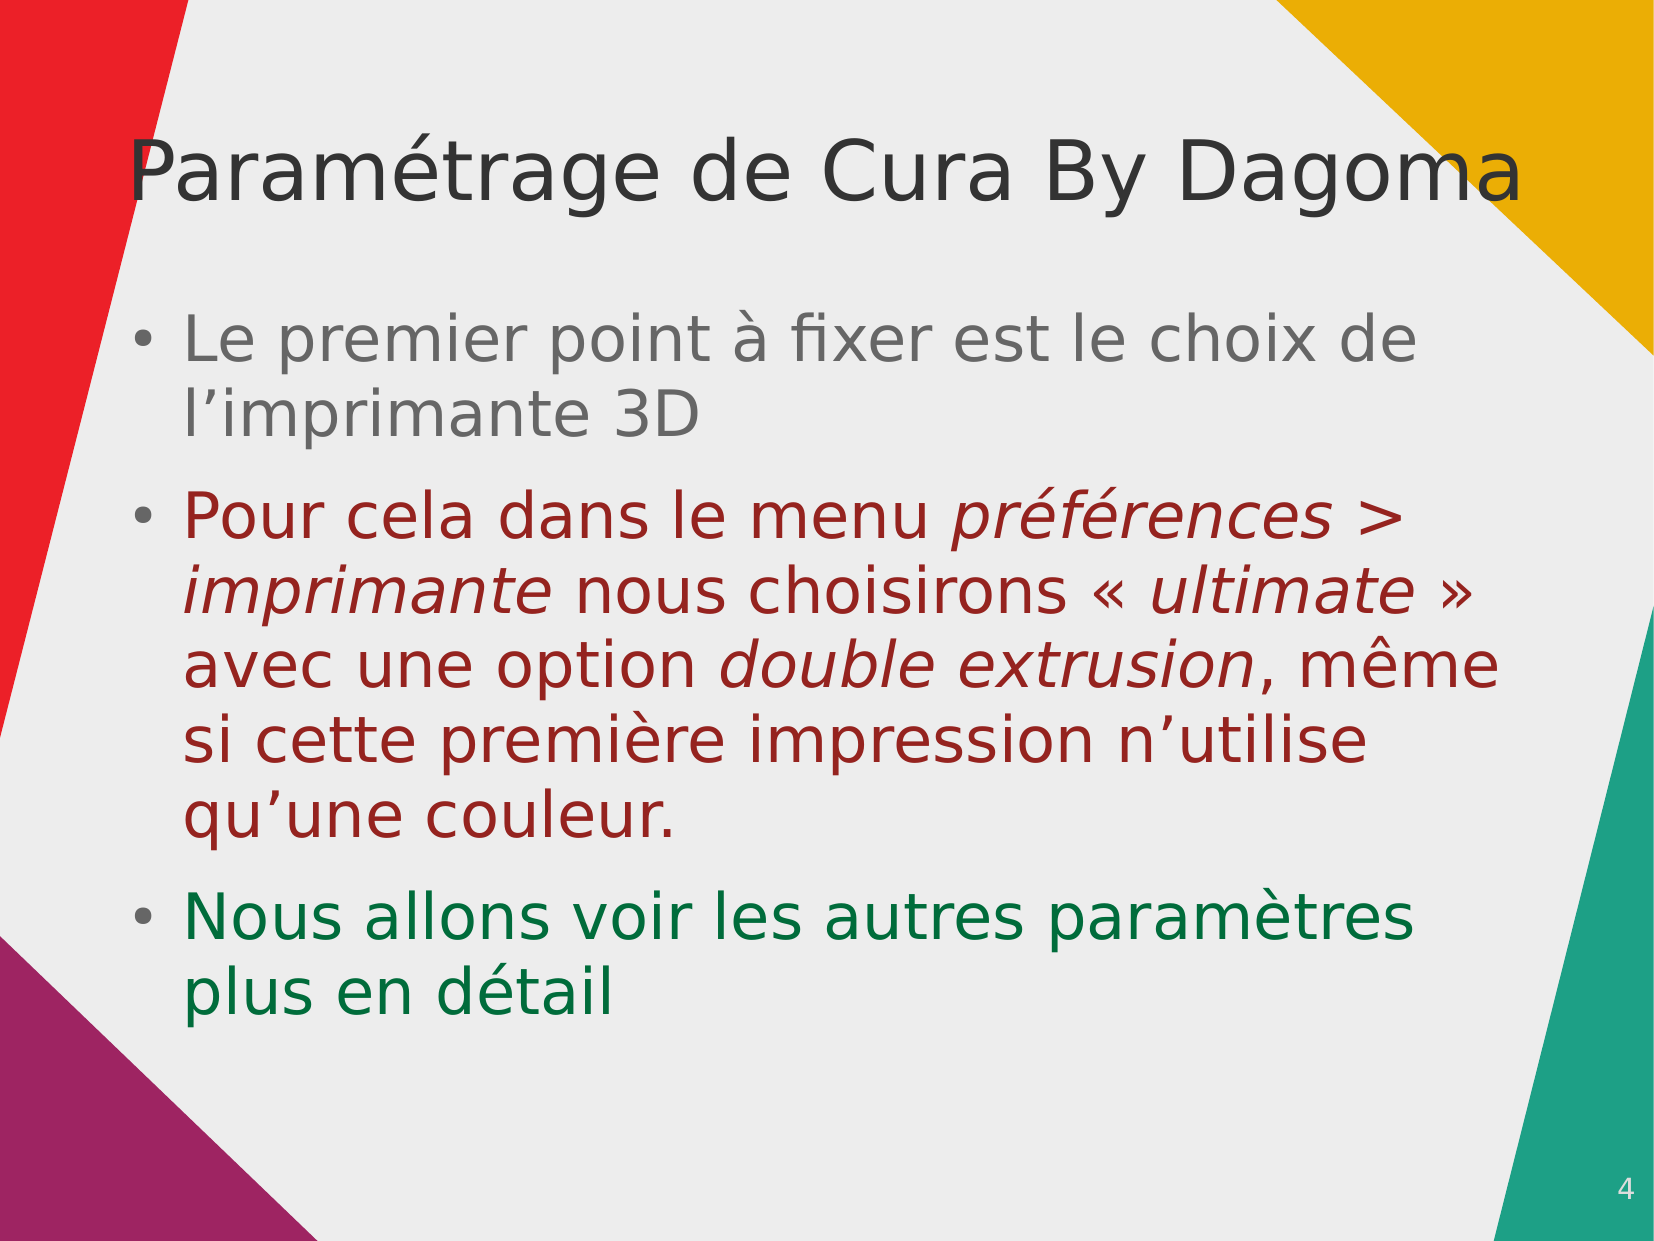

# Paramétrage de Cura By Dagoma
Le premier point à fixer est le choix de l’imprimante 3D
Pour cela dans le menu préférences > imprimante nous choisirons « ultimate » avec une option double extrusion, même si cette première impression n’utilise qu’une couleur.
Nous allons voir les autres paramètres plus en détail
4